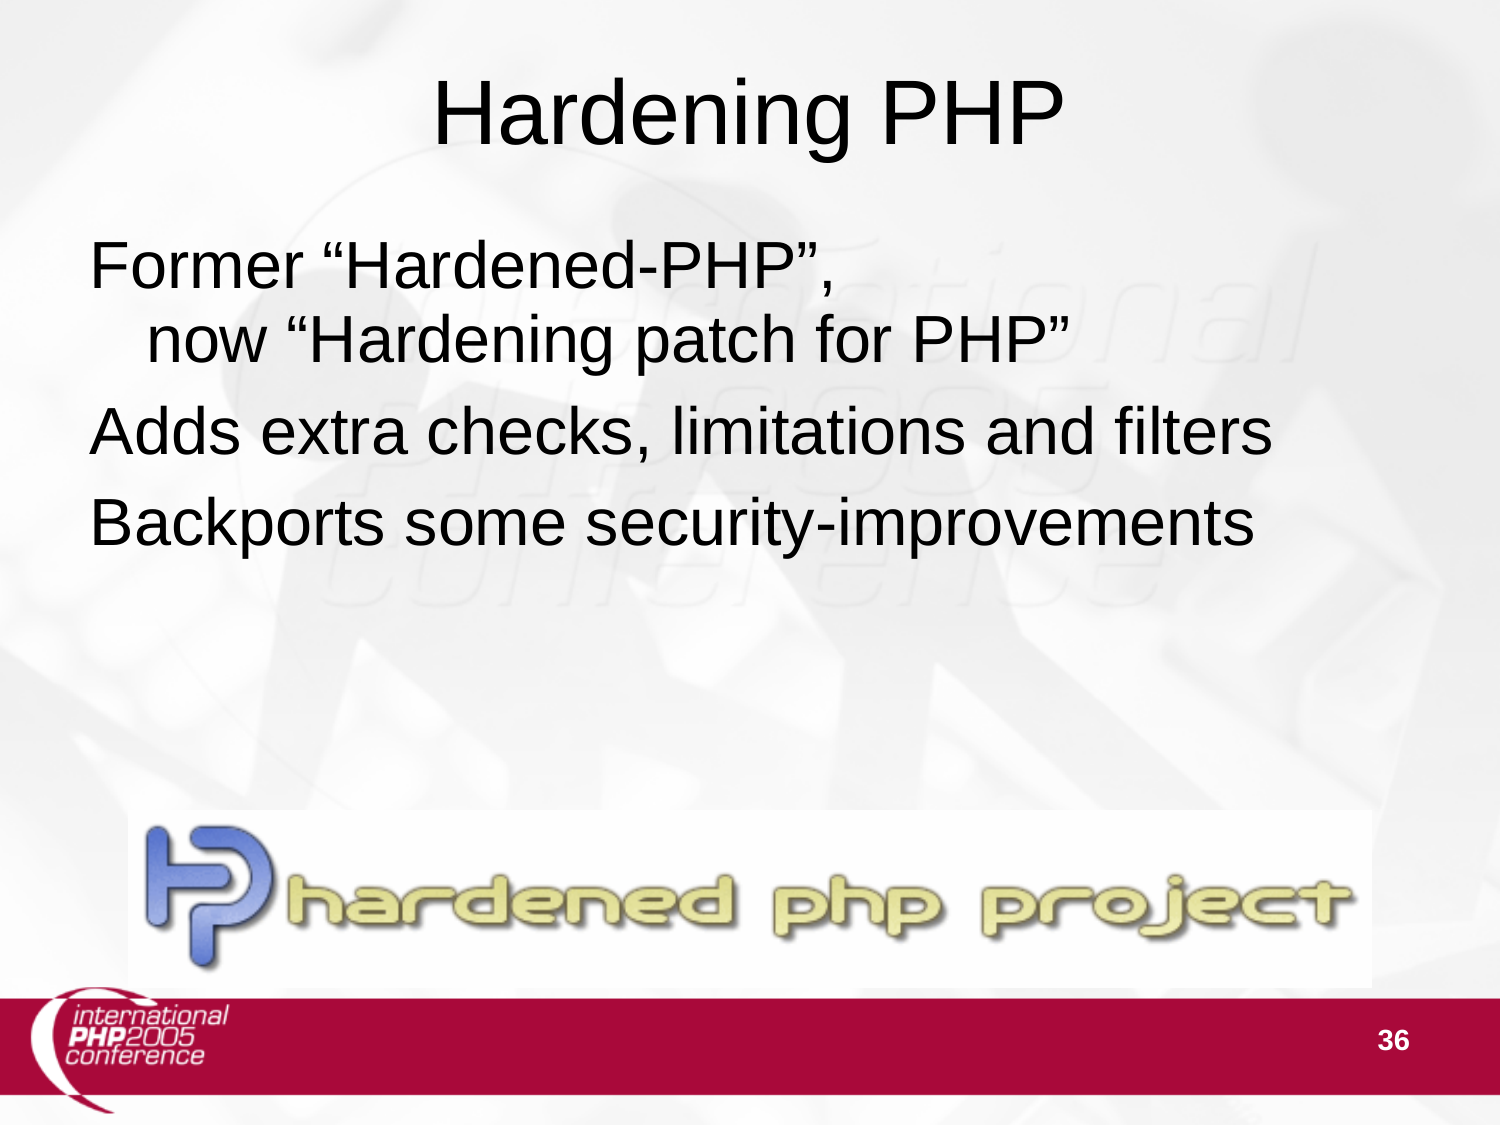

# Hardening PHP
Former “Hardened-PHP”,
now “Hardening patch for PHP”
Adds extra checks, limitations and filters
Backports some security-improvements
36